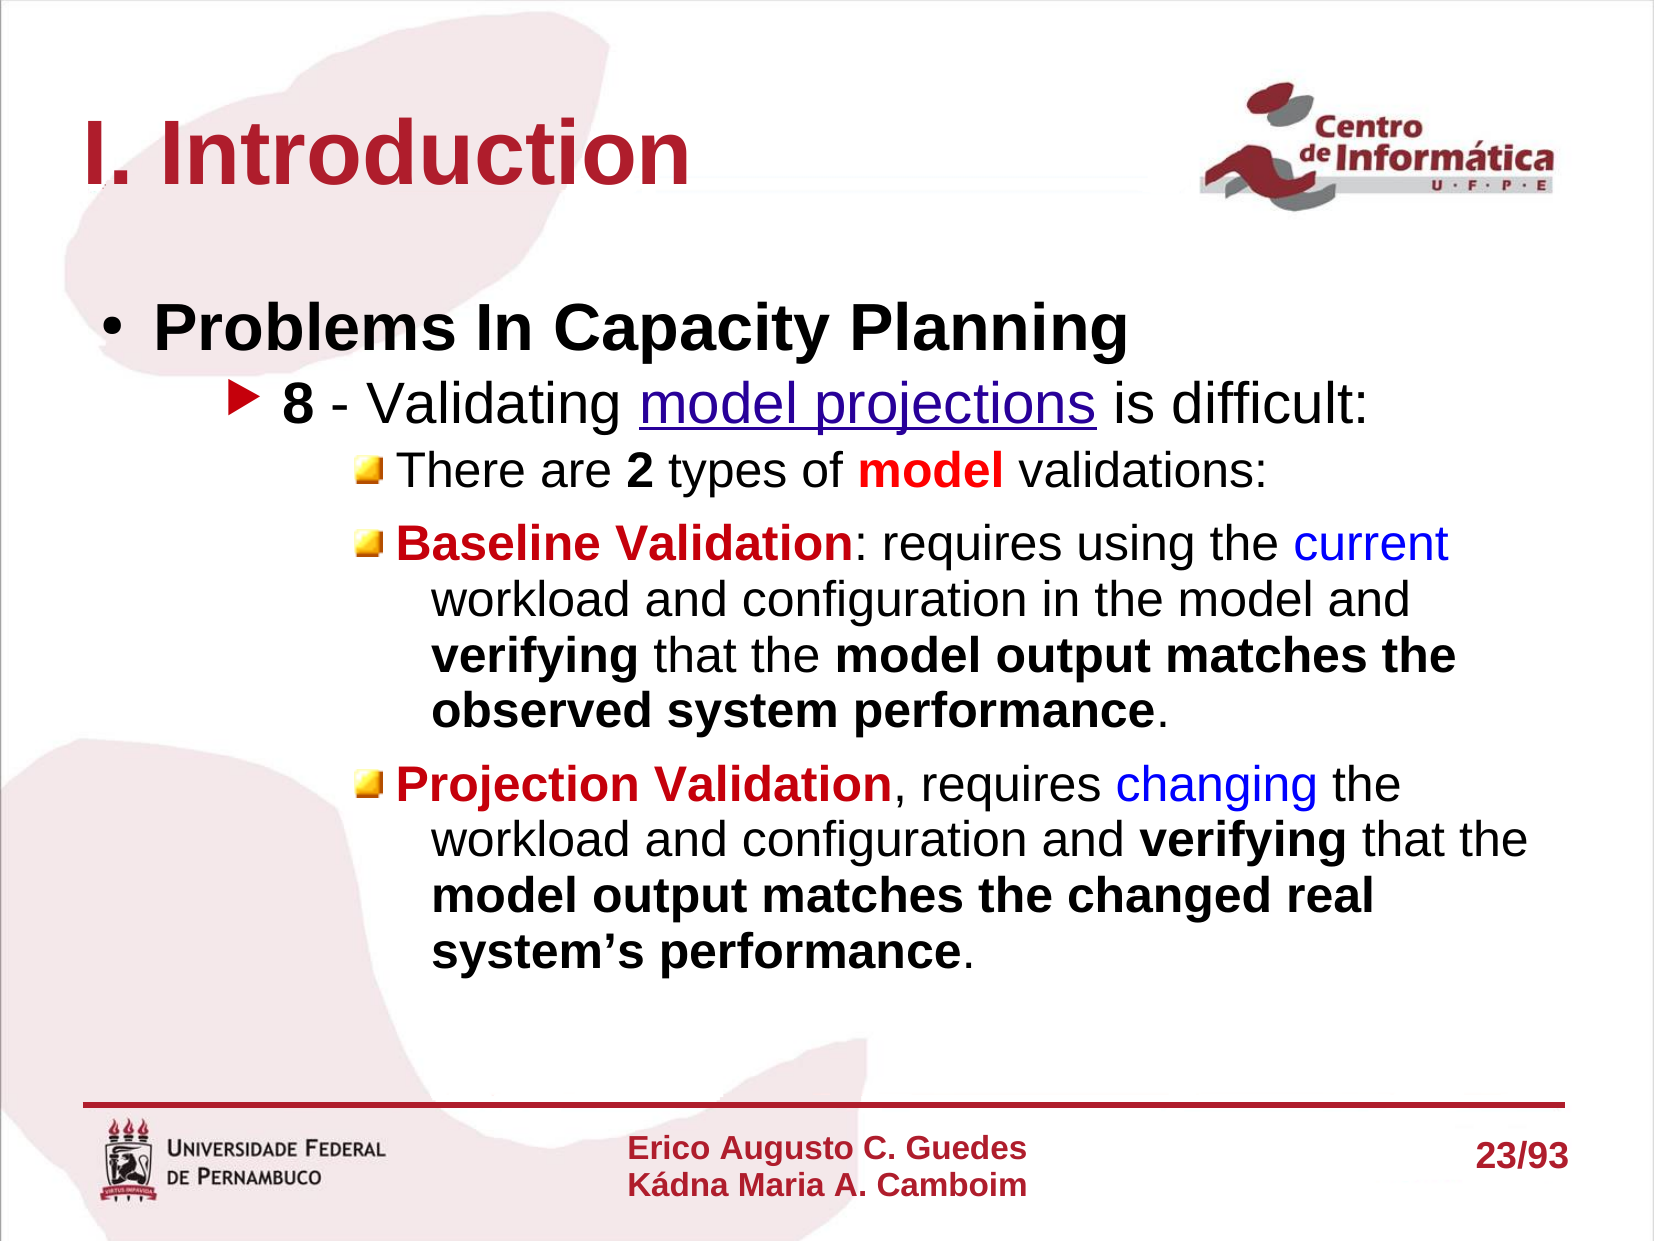

# I. Introduction
Problems In Capacity Planning
 8 - Validating model projections is difficult:
There are 2 types of model validations:
Baseline Validation: requires using the current workload and configuration in the model and verifying that the model output matches the observed system performance.
Projection Validation, requires changing the workload and configuration and verifying that the model output matches the changed real system’s performance.